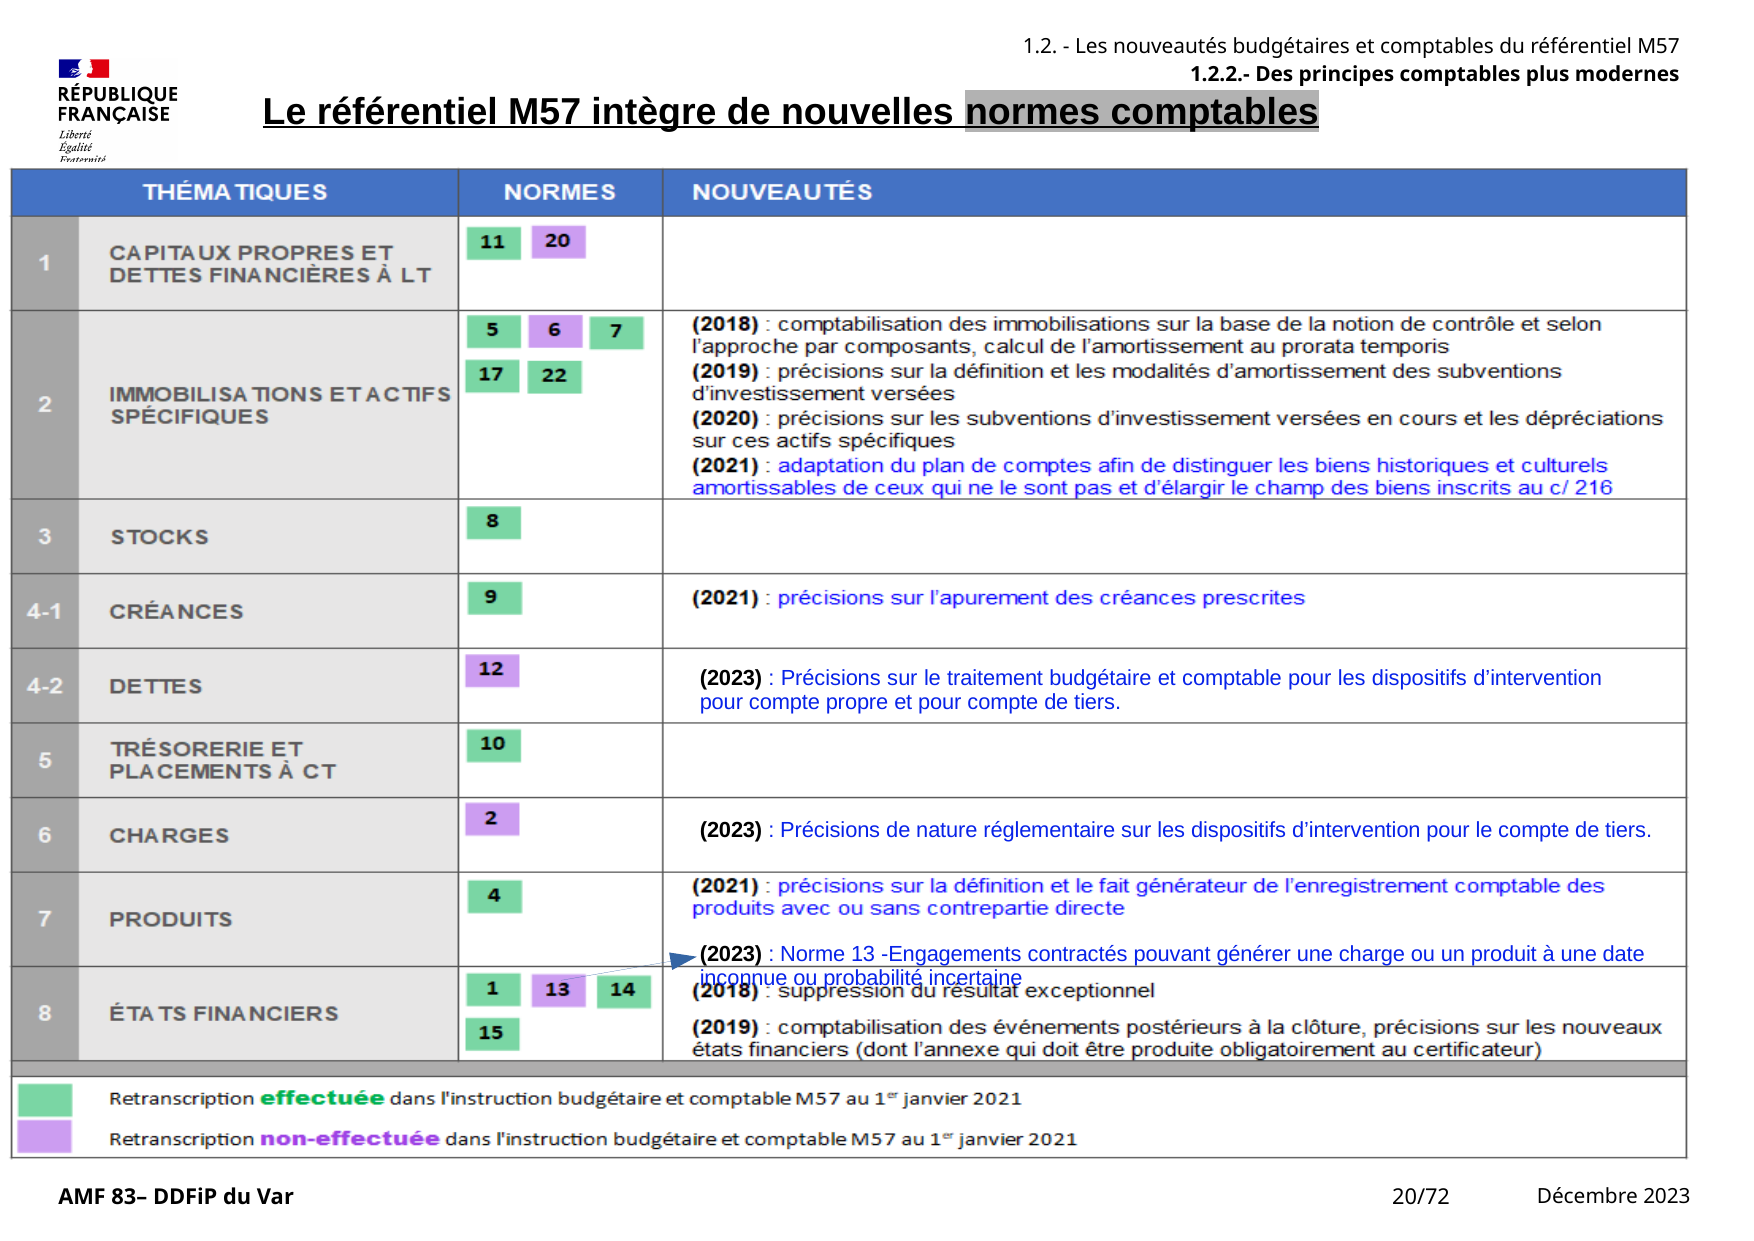

1.2. - Les nouveautés budgétaires et comptables du référentiel M57
1.2.2.- Des principes comptables plus modernes
Le référentiel M57 intègre de nouvelles normes comptables
(2023) : Précisions sur le traitement budgétaire et comptable pour les dispositifs d’intervention pour compte propre et pour compte de tiers.
(2023) : Précisions de nature réglementaire sur les dispositifs d’intervention pour le compte de tiers.
(2023) : Norme 13 -Engagements contractés pouvant générer une charge ou un produit à une date inconnue ou probabilité incertaine